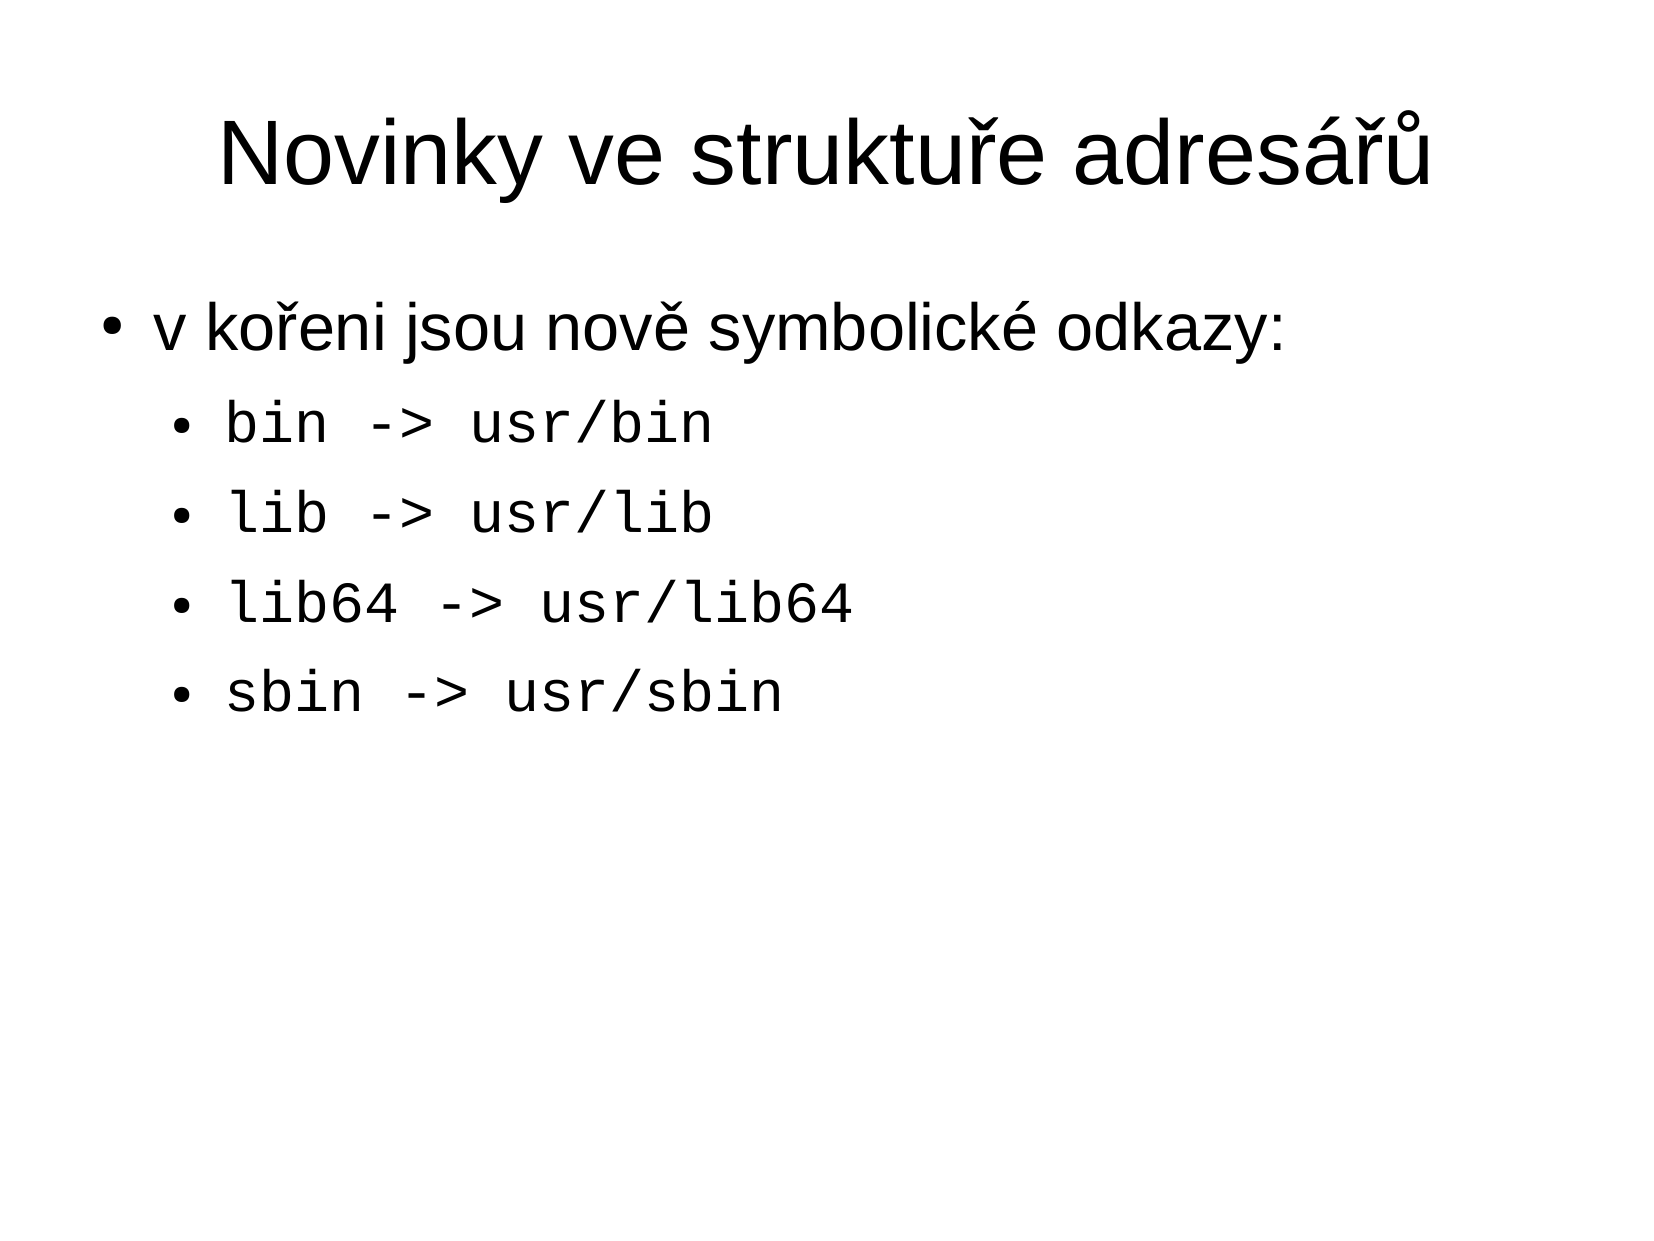

# Novinky ve struktuře adresářů
v kořeni jsou nově symbolické odkazy:
bin -> usr/bin
lib -> usr/lib
lib64 -> usr/lib64
sbin -> usr/sbin